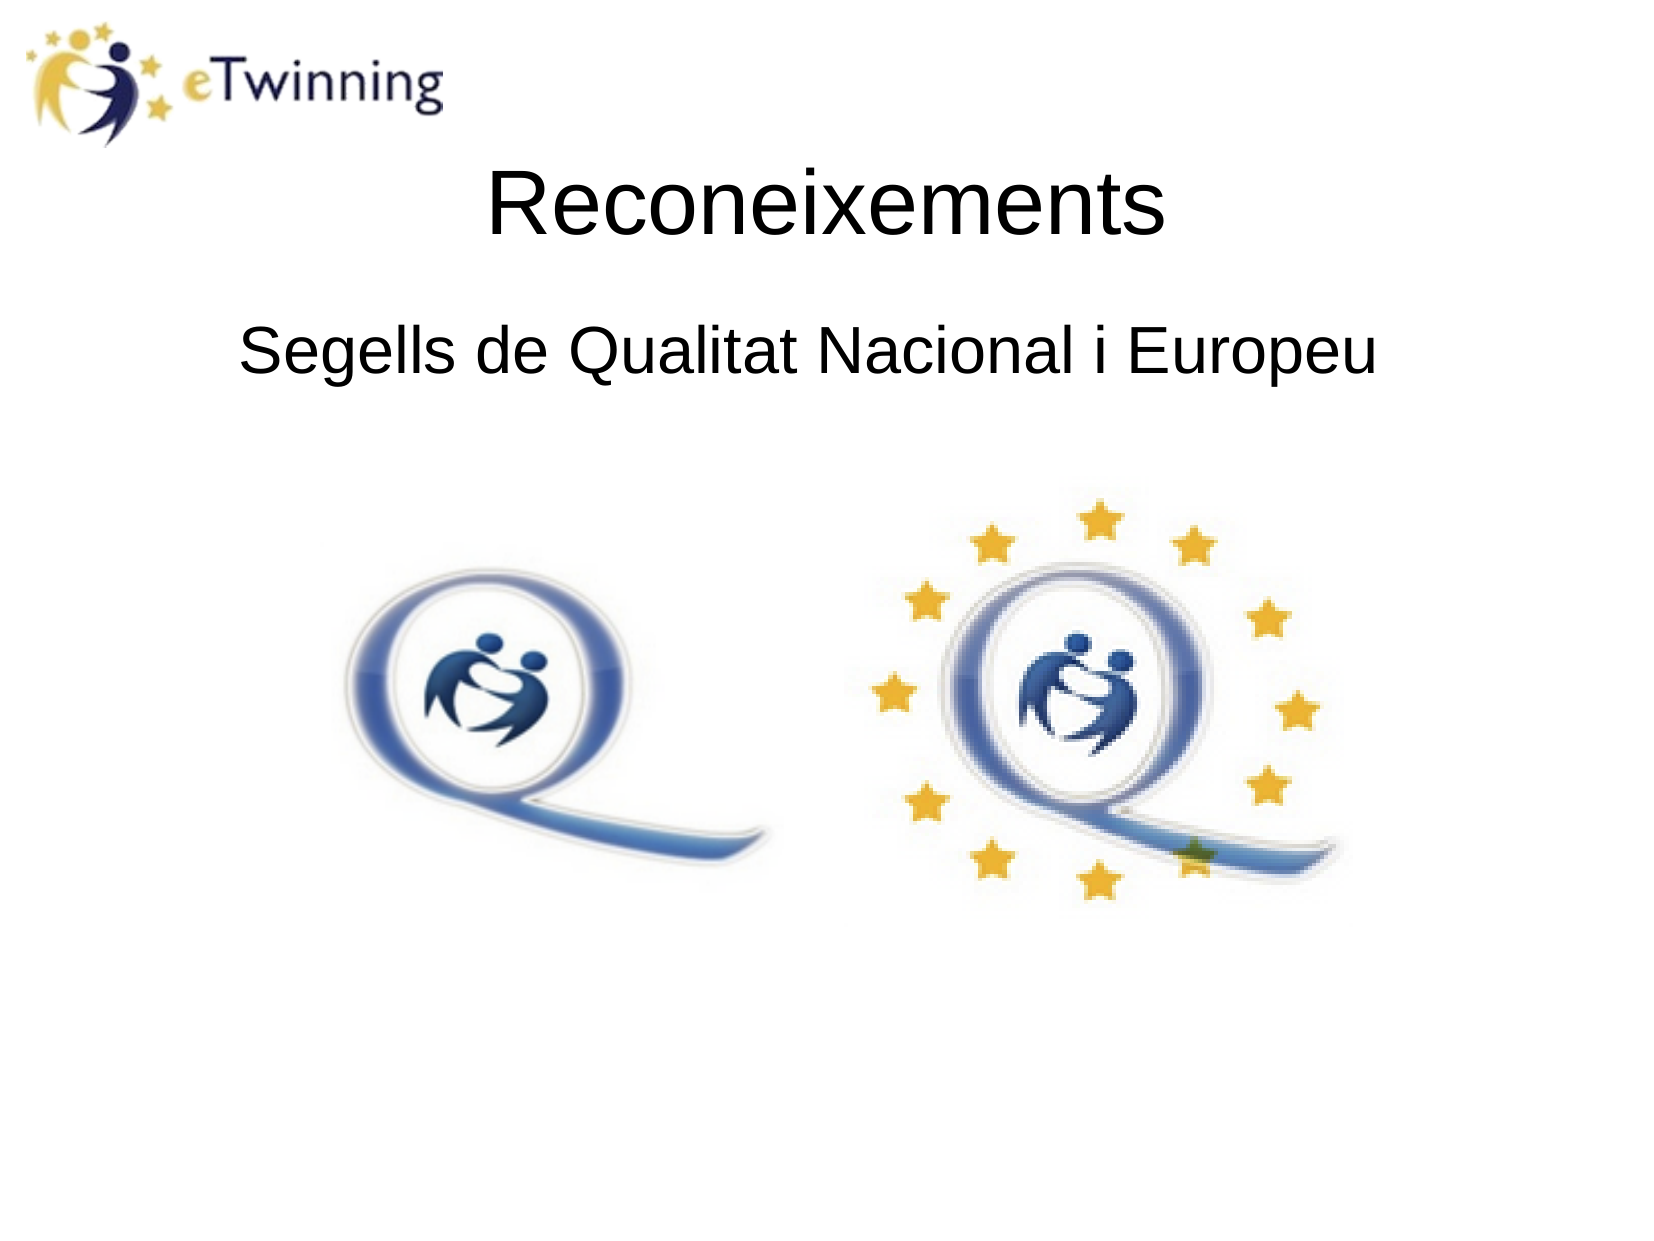

# Reconeixements
Segells de Qualitat Nacional i Europeu